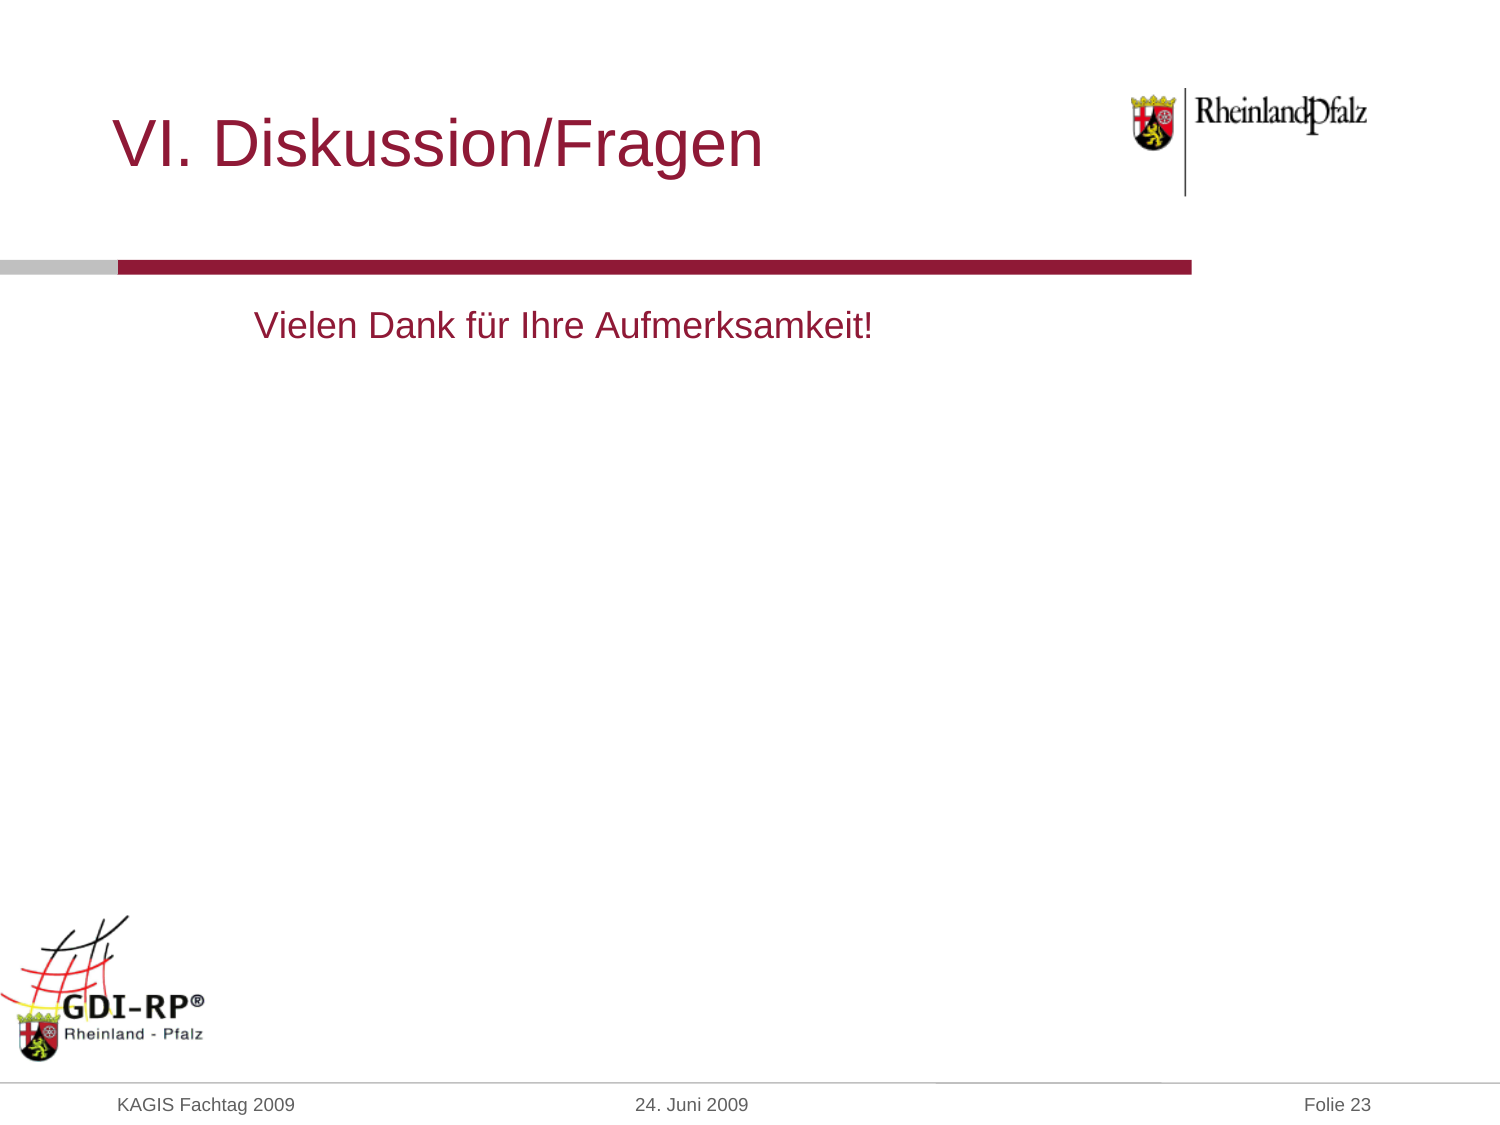

# VI. Diskussion/Fragen
Vielen Dank für Ihre Aufmerksamkeit!